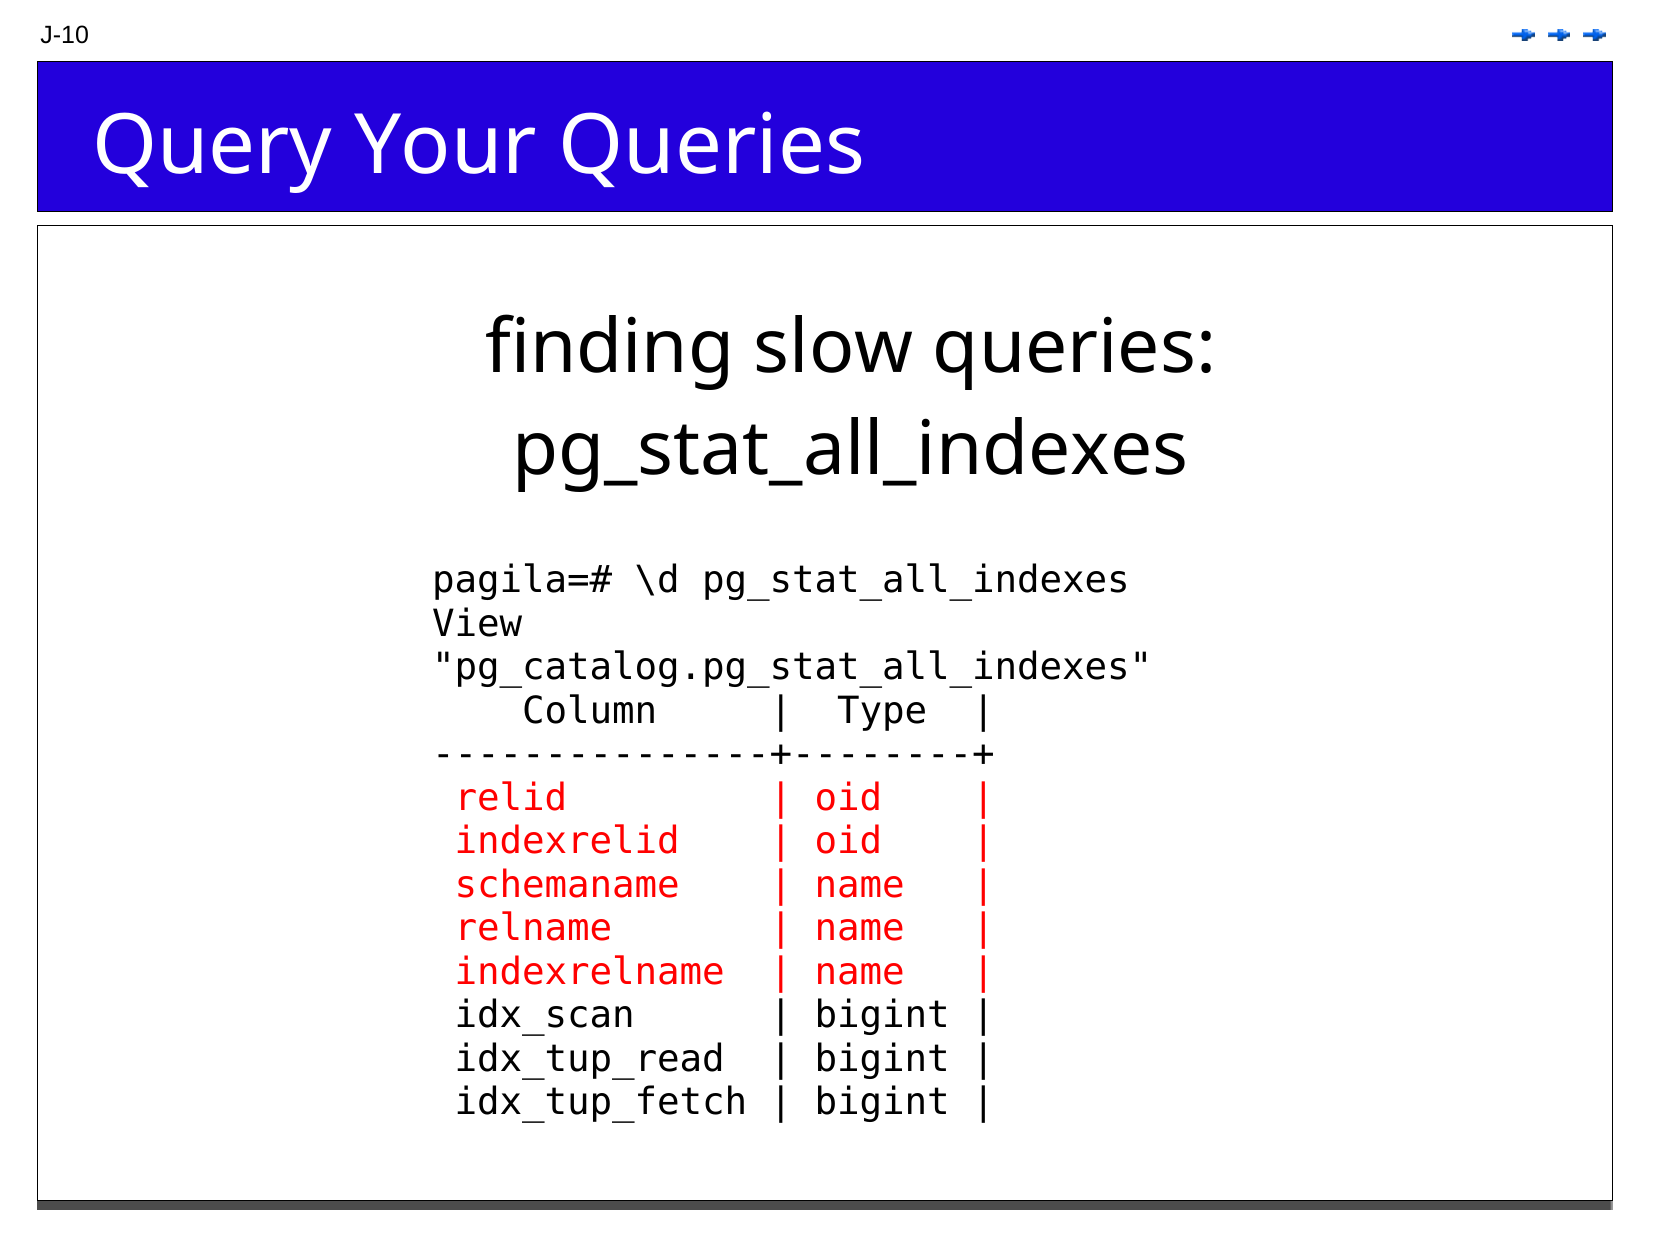

J-10
Query Your Queries
finding slow queries:
pg_stat_all_indexes
pagila=# \d pg_stat_all_indexes
View "pg_catalog.pg_stat_all_indexes"
 Column | Type |
---------------+--------+
 relid | oid |
 indexrelid | oid |
 schemaname | name |
 relname | name |
 indexrelname | name |
 idx_scan | bigint |
 idx_tup_read | bigint |
 idx_tup_fetch | bigint |